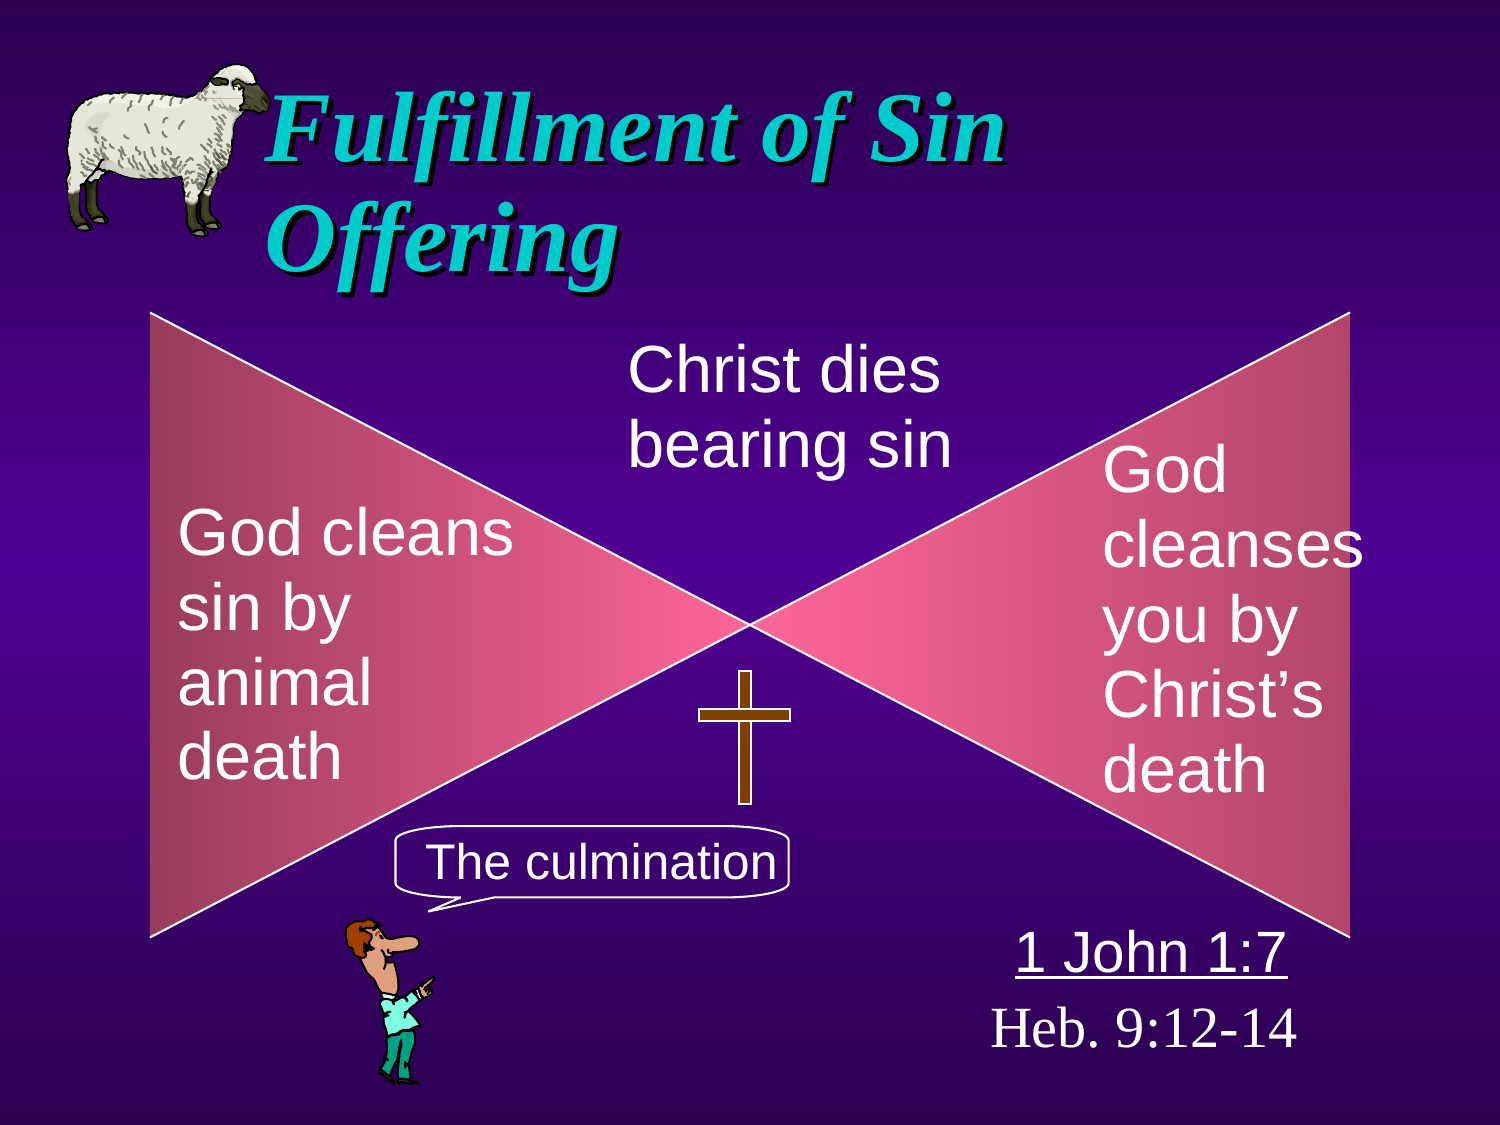

# Fulfillment of Sin Offering
Christ dies bearing sin
God cleanses you by Christ’s death
God cleans sin by animal death
The culmination
1 John 1:7
Heb. 9:12-14